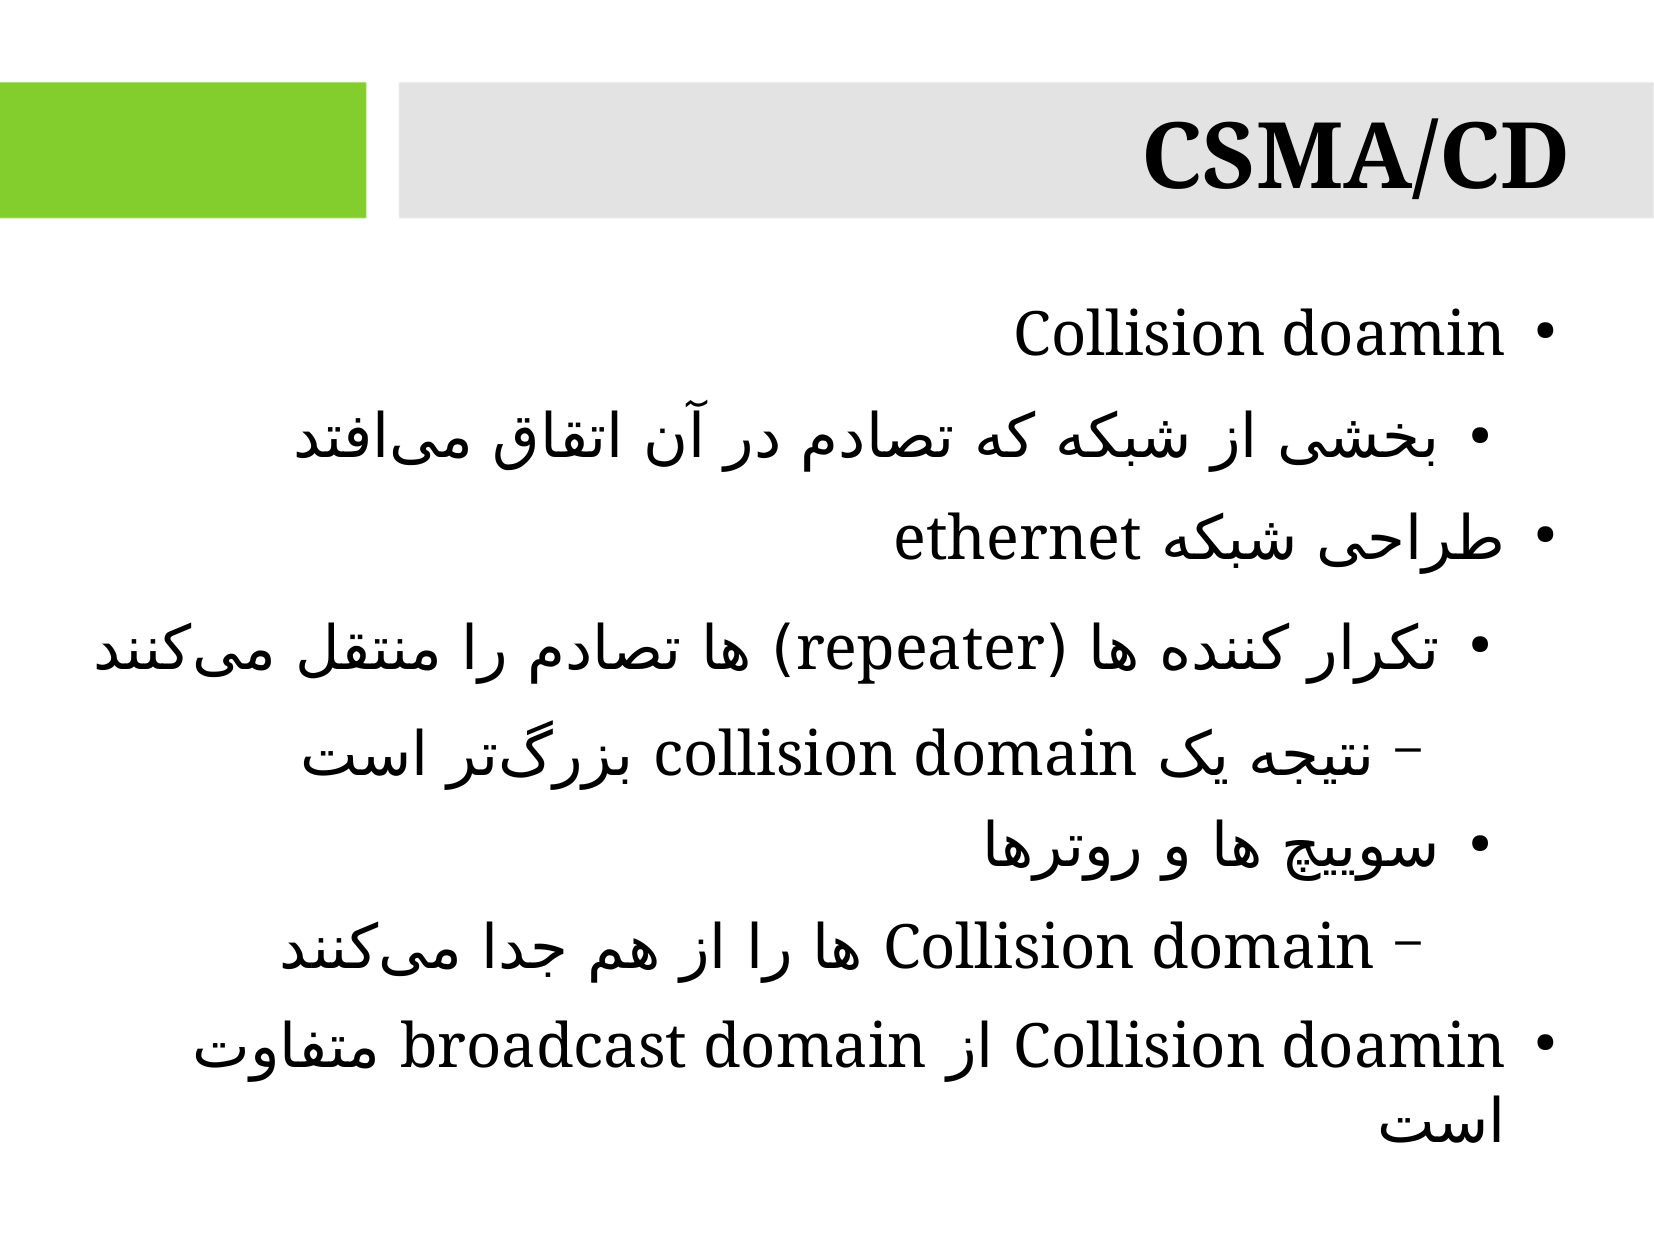

# CSMA/CD
Collision doamin
بخشی از شبکه که تصادم در آن اتقاق می‌افتد
طراحی شبکه ethernet
تکرار کننده ها (repeater) ها تصادم را منتقل می‌کنند
نتیجه یک collision domain بزرگ‌تر است
سوییچ ها و روترها
Collision domain ها را از هم جدا می‌کنند
Collision doamin از broadcast domain متفاوت است